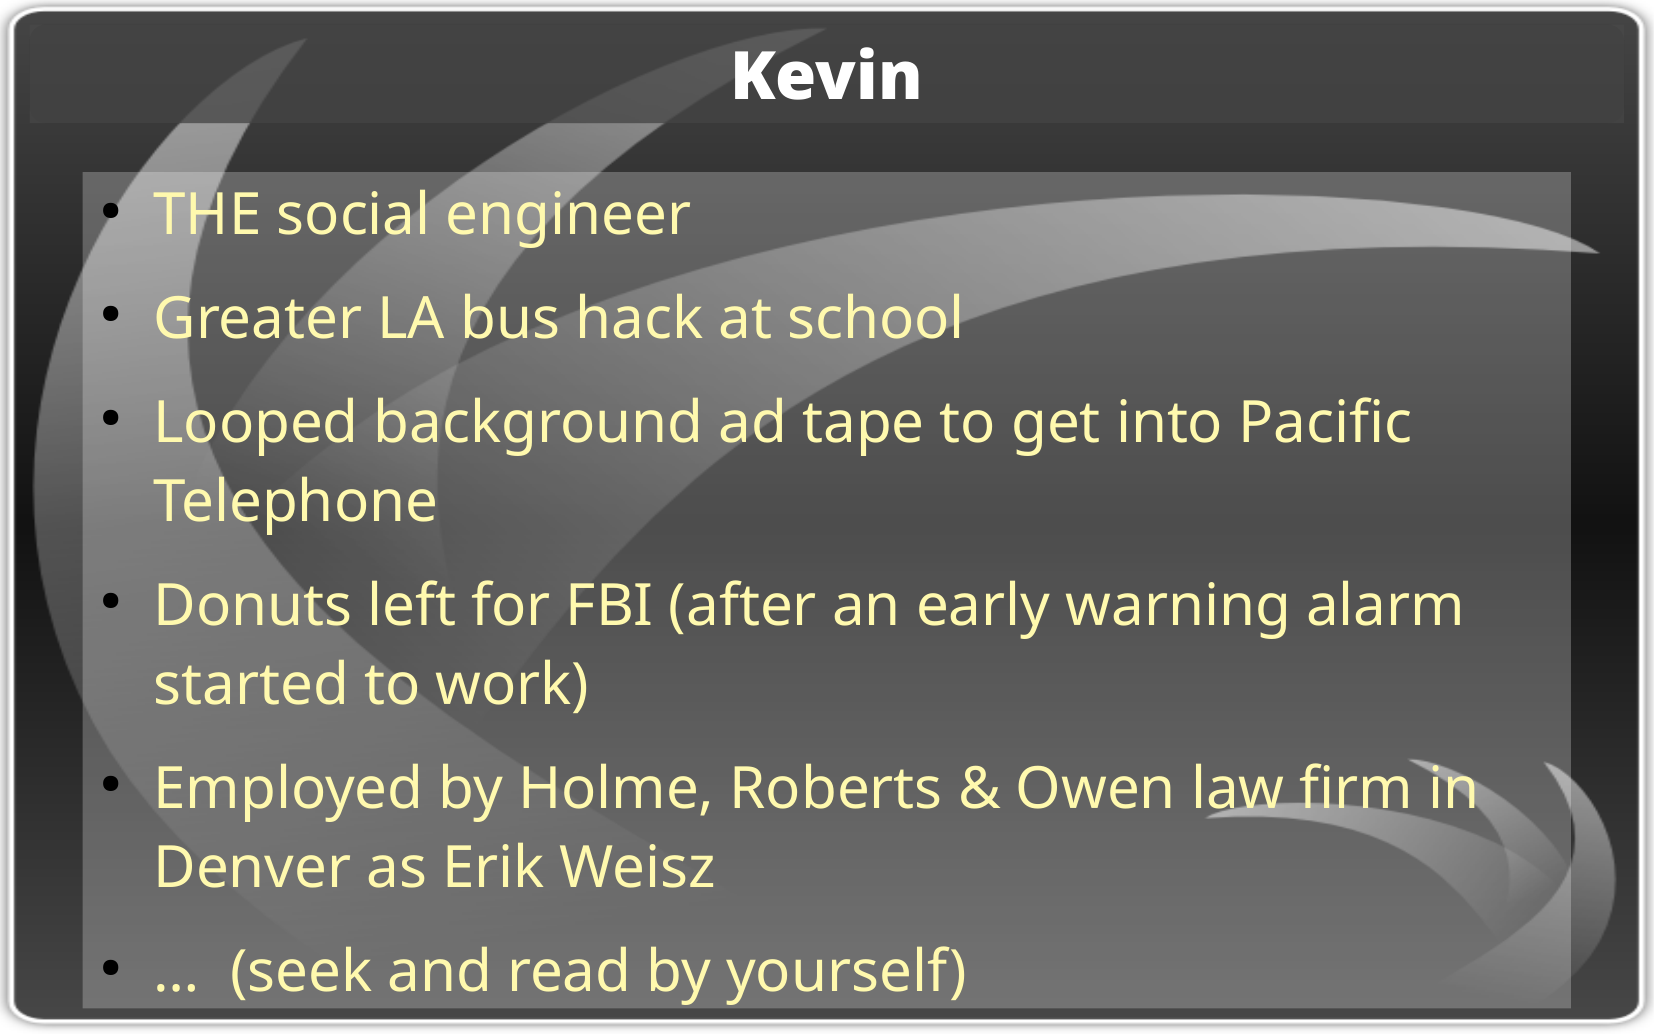

# Kevin
THE social engineer
Greater LA bus hack at school
Looped background ad tape to get into Pacific Telephone
Donuts left for FBI (after an early warning alarm started to work)
Employed by Holme, Roberts & Owen law firm in Denver as Erik Weisz
… (seek and read by yourself)